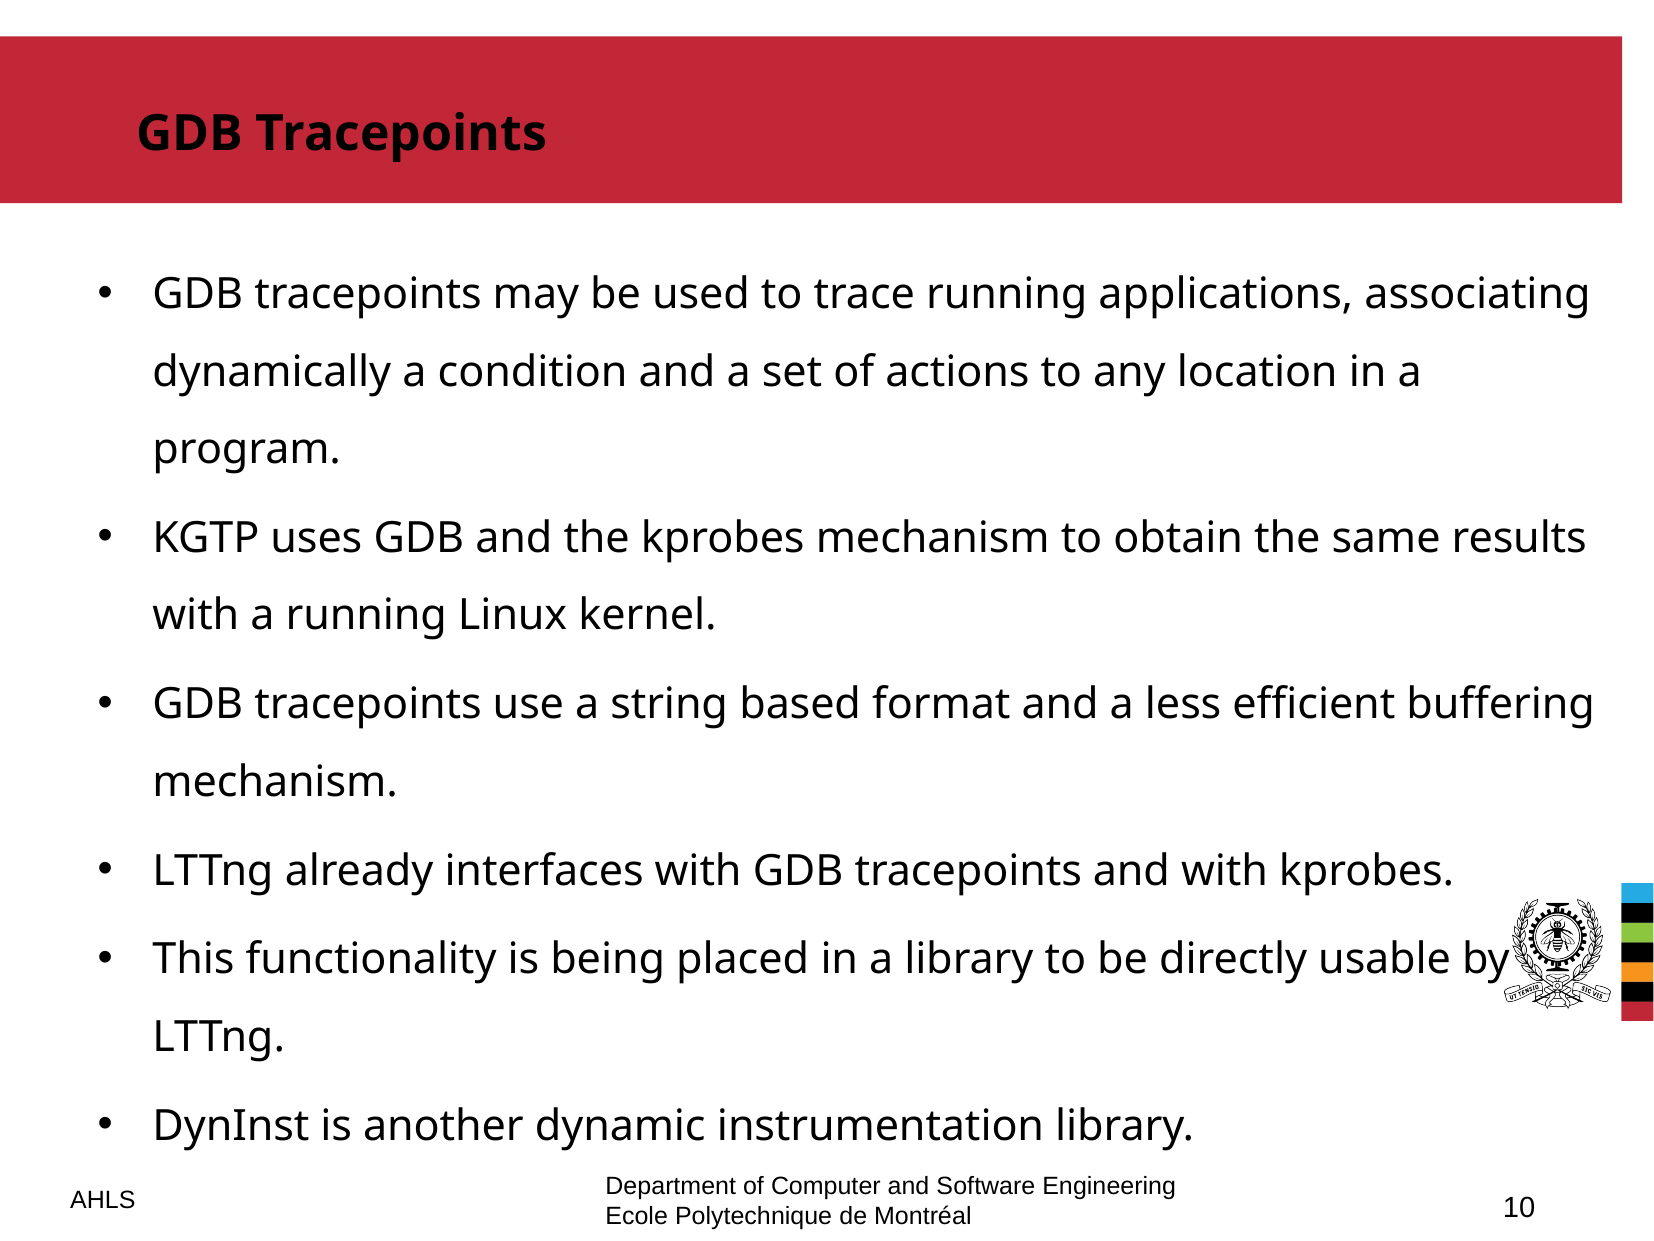

# GDB Tracepoints
GDB tracepoints may be used to trace running applications, associating dynamically a condition and a set of actions to any location in a program.
KGTP uses GDB and the kprobes mechanism to obtain the same results with a running Linux kernel.
GDB tracepoints use a string based format and a less efficient buffering mechanism.
LTTng already interfaces with GDB tracepoints and with kprobes.
This functionality is being placed in a library to be directly usable by LTTng.
DynInst is another dynamic instrumentation library.